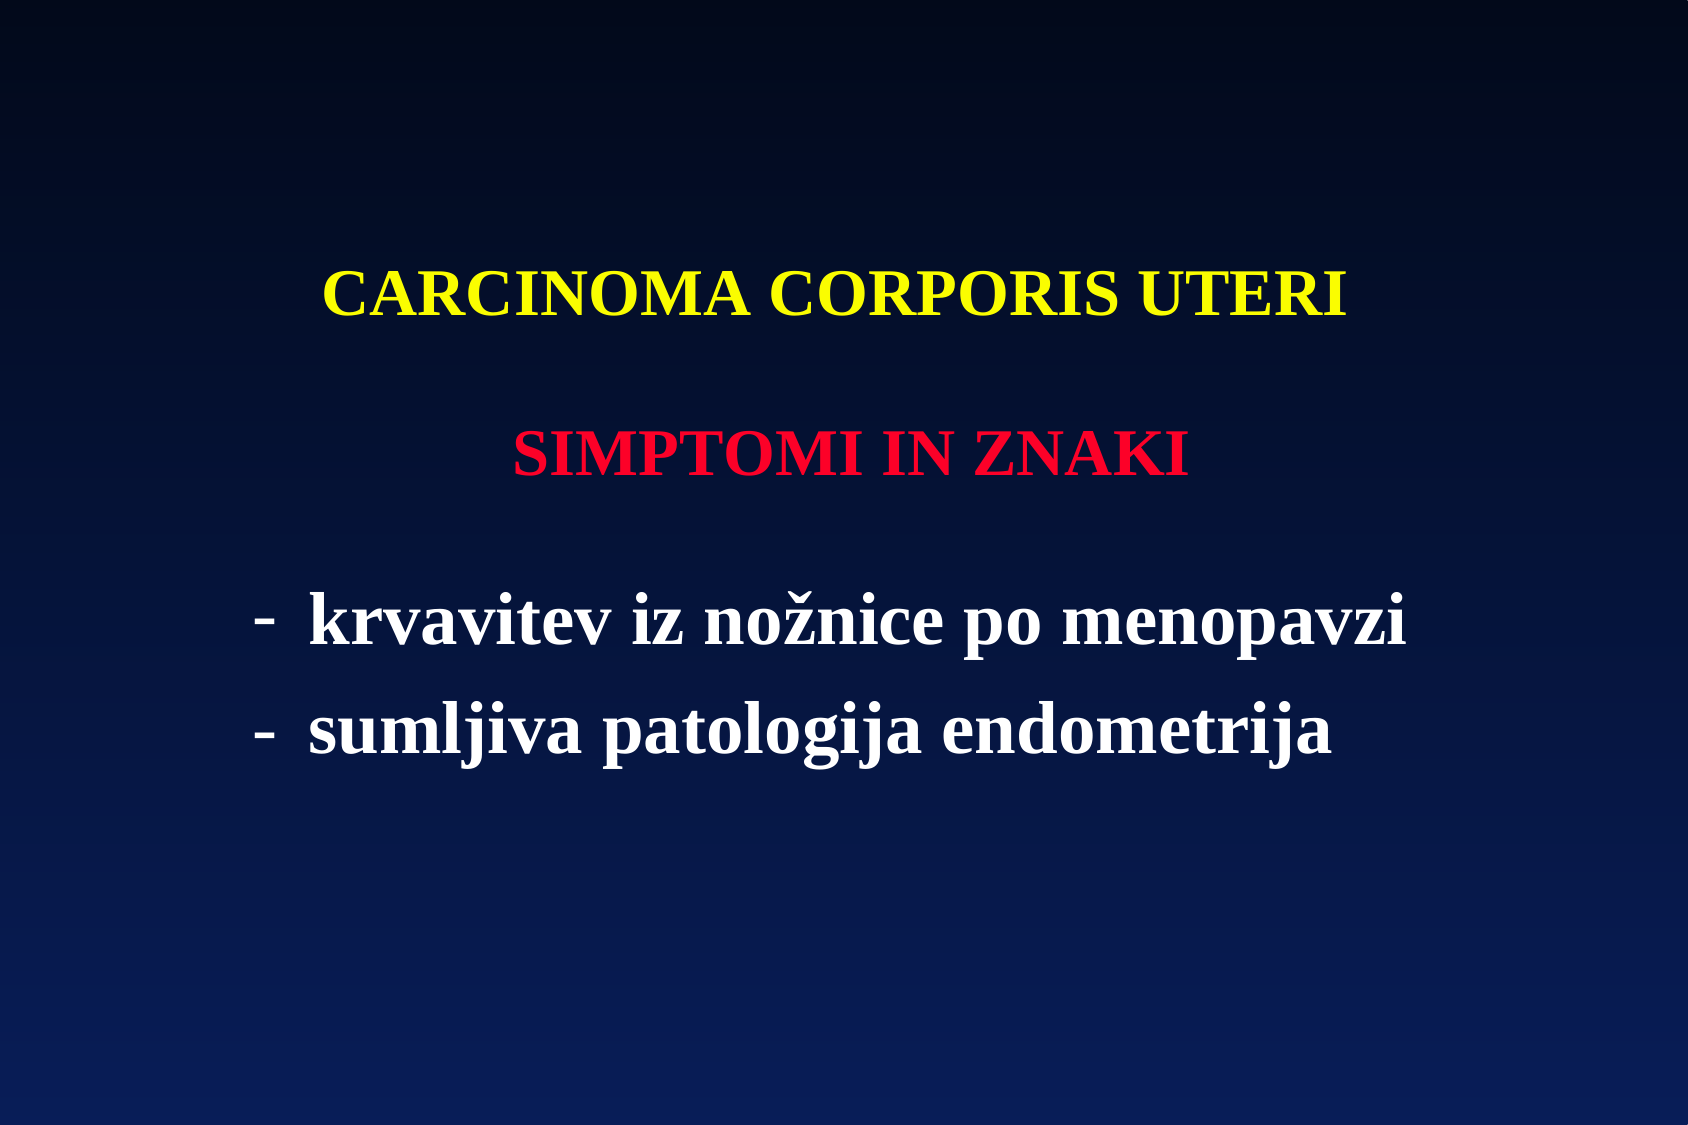

# CARCINOMA CORPORIS UTERI SIMPTOMI IN ZNAKI
krvavitev iz nožnice po menopavzi
-	sumljiva patologija endometrija